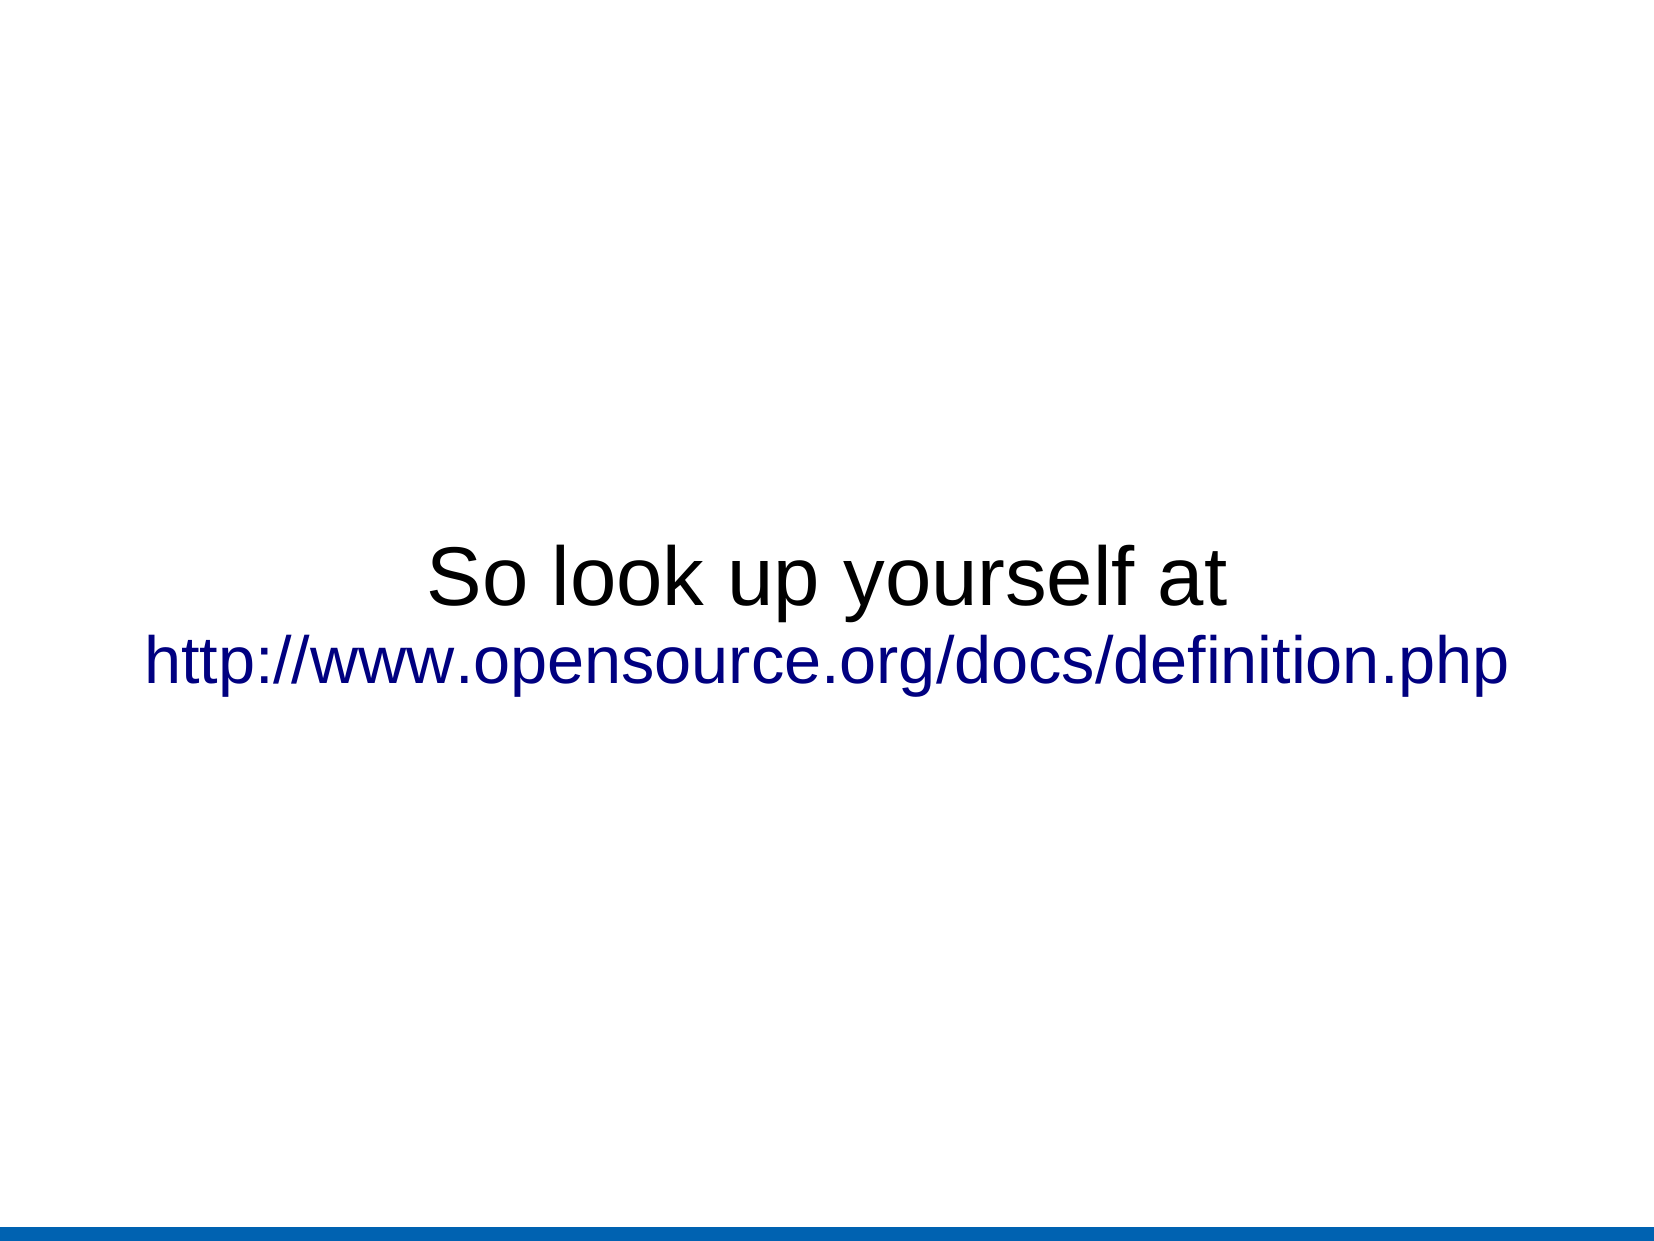

# So look up yourself at
http://www.opensource.org/docs/definition.php